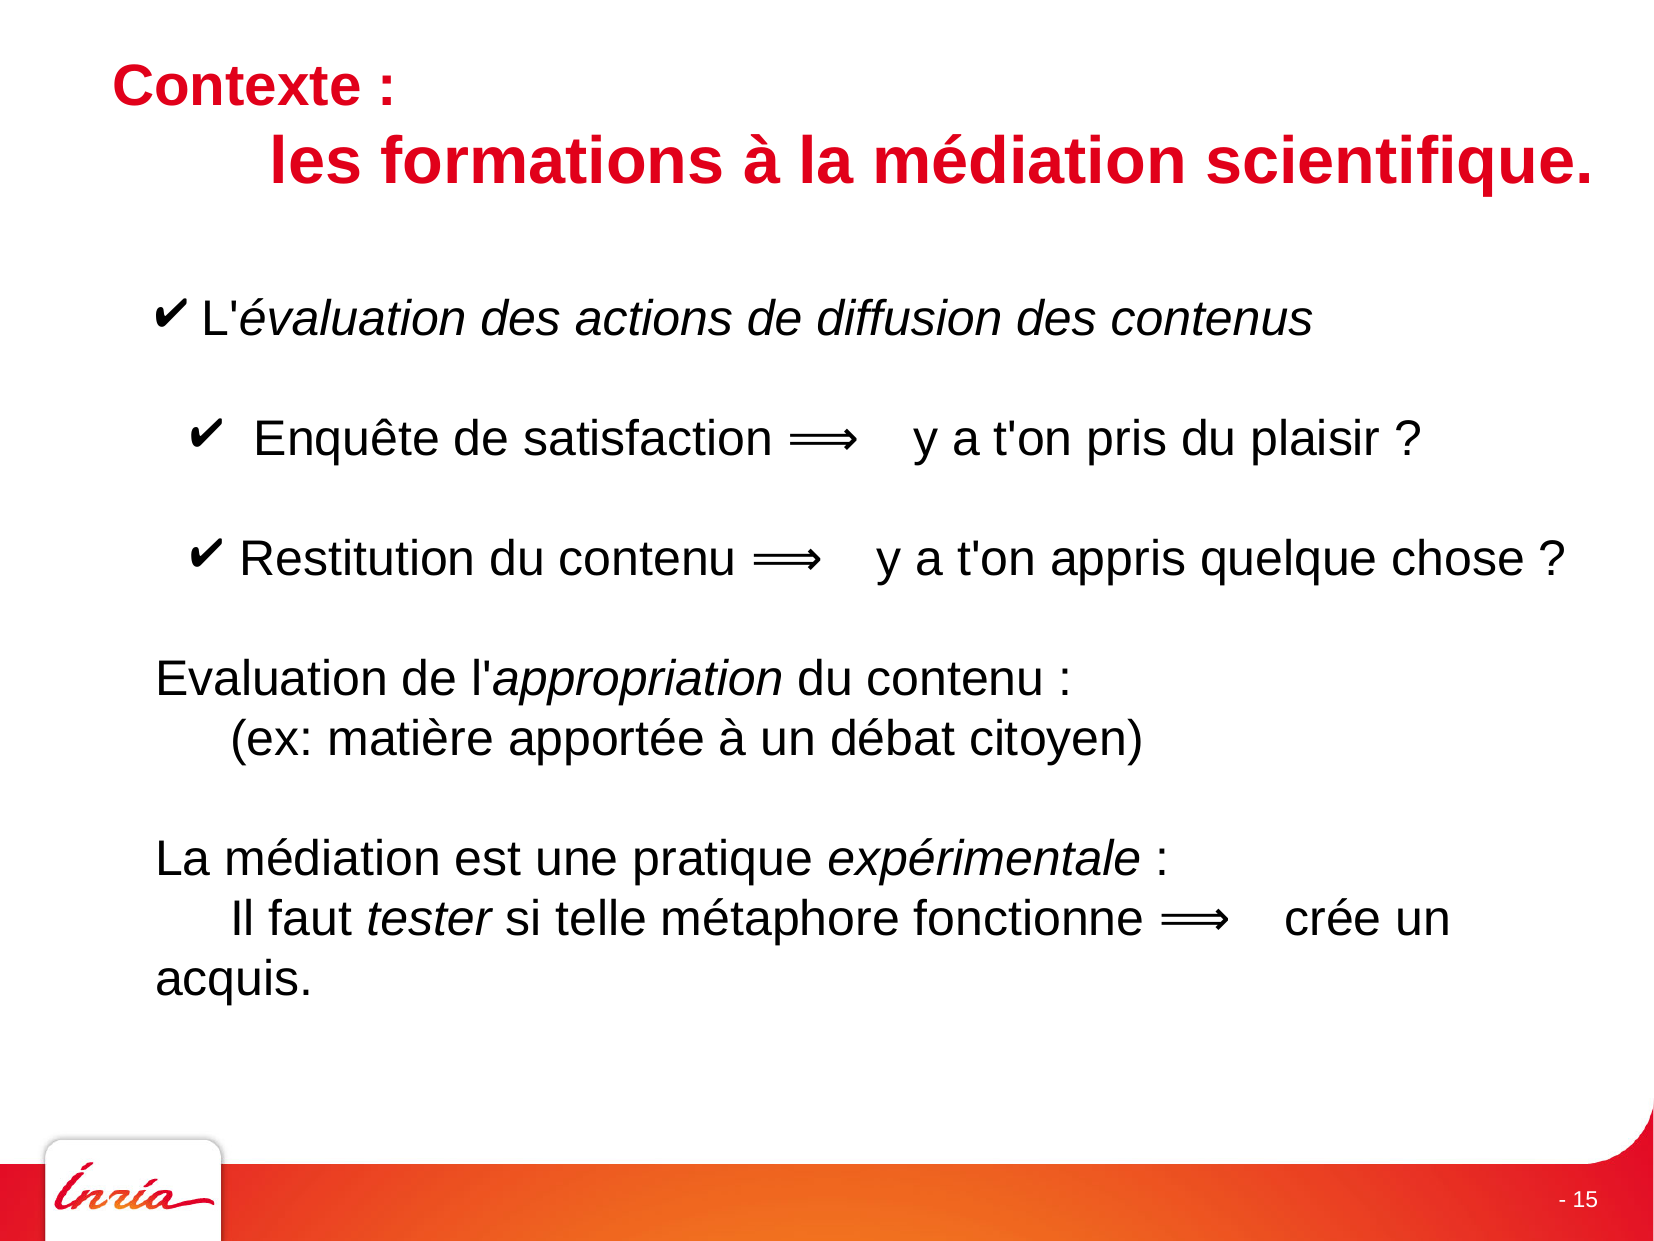

# Contexte : les formations à la médiation scientifique.
 L'évaluation des actions de diffusion des contenus
 Enquête de satisfaction ⟹ y a t'on pris du plaisir ?
 Restitution du contenu ⟹ y a t'on appris quelque chose ?
Evaluation de l'appropriation du contenu :
	(ex: matière apportée à un débat citoyen)
La médiation est une pratique expérimentale :
	Il faut tester si telle métaphore fonctionne ⟹ crée un acquis.